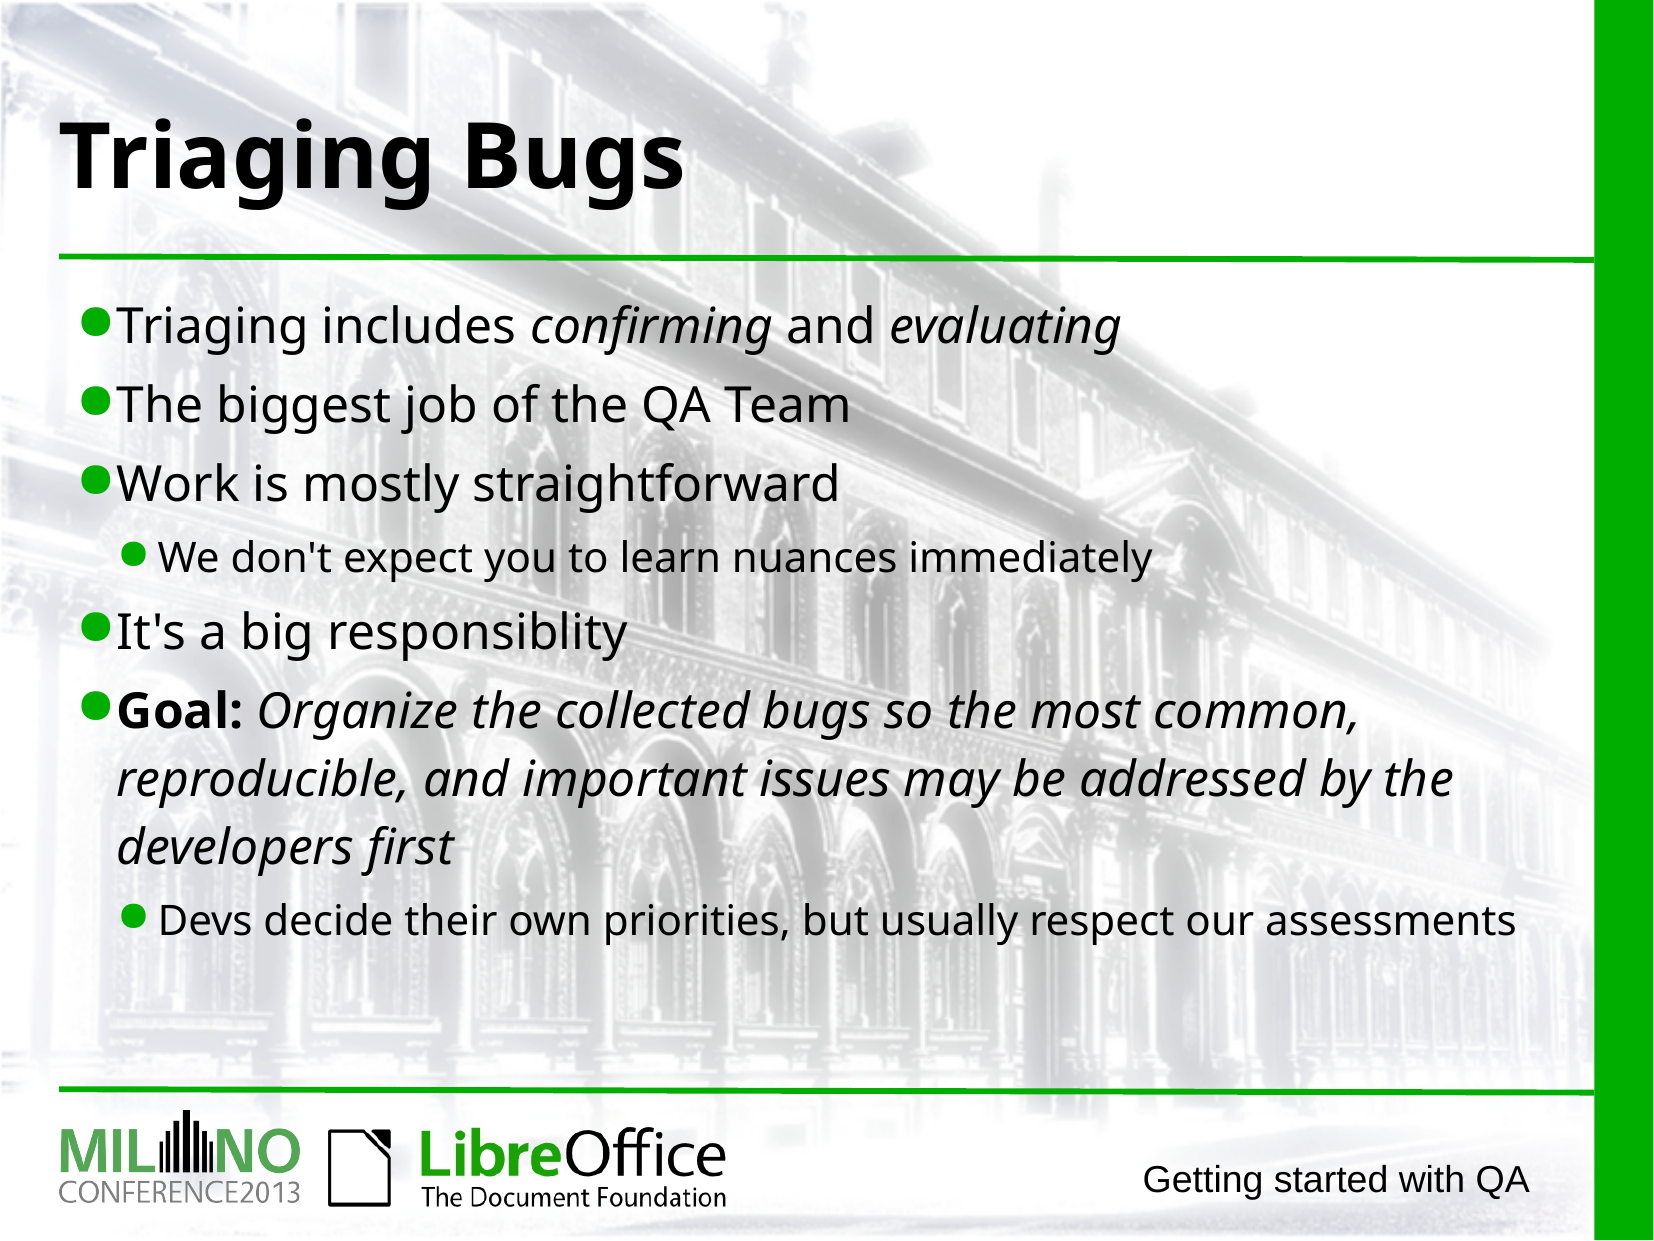

# Triaging Bugs
Triaging includes confirming and evaluating
The biggest job of the QA Team
Work is mostly straightforward
We don't expect you to learn nuances immediately
It's a big responsiblity
Goal: Organize the collected bugs so the most common, reproducible, and important issues may be addressed by the developers first
Devs decide their own priorities, but usually respect our assessments